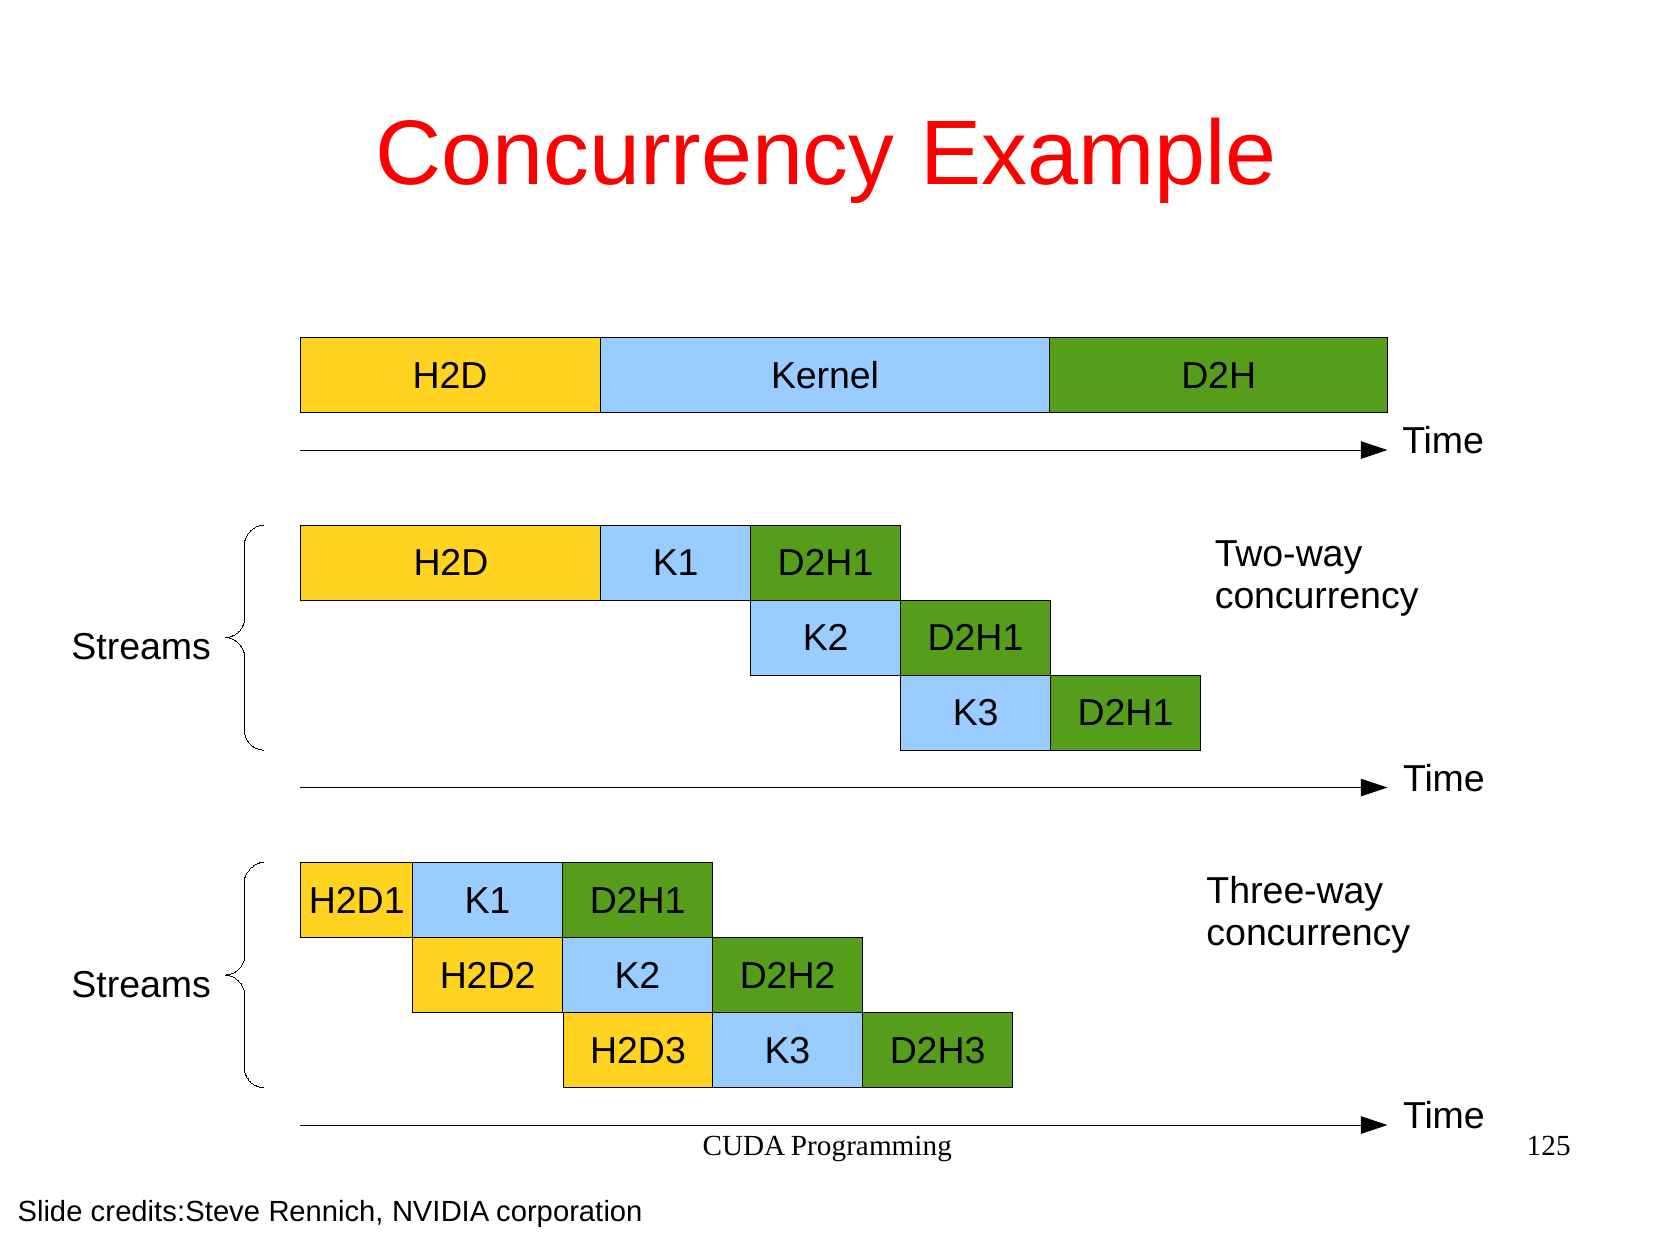

# Concurrency Example
H2D
Kernel
D2H
Time
H2D
K1
D2H1
Two-way
concurrency
K2
D2H1
Streams
K3
D2H1
Time
H2D1
K1
D2H1
Three-way
concurrency
H2D2
K2
D2H2
Streams
H2D3
K3
D2H3
Time
CUDA Programming
125
Slide credits:Steve Rennich, NVIDIA corporation